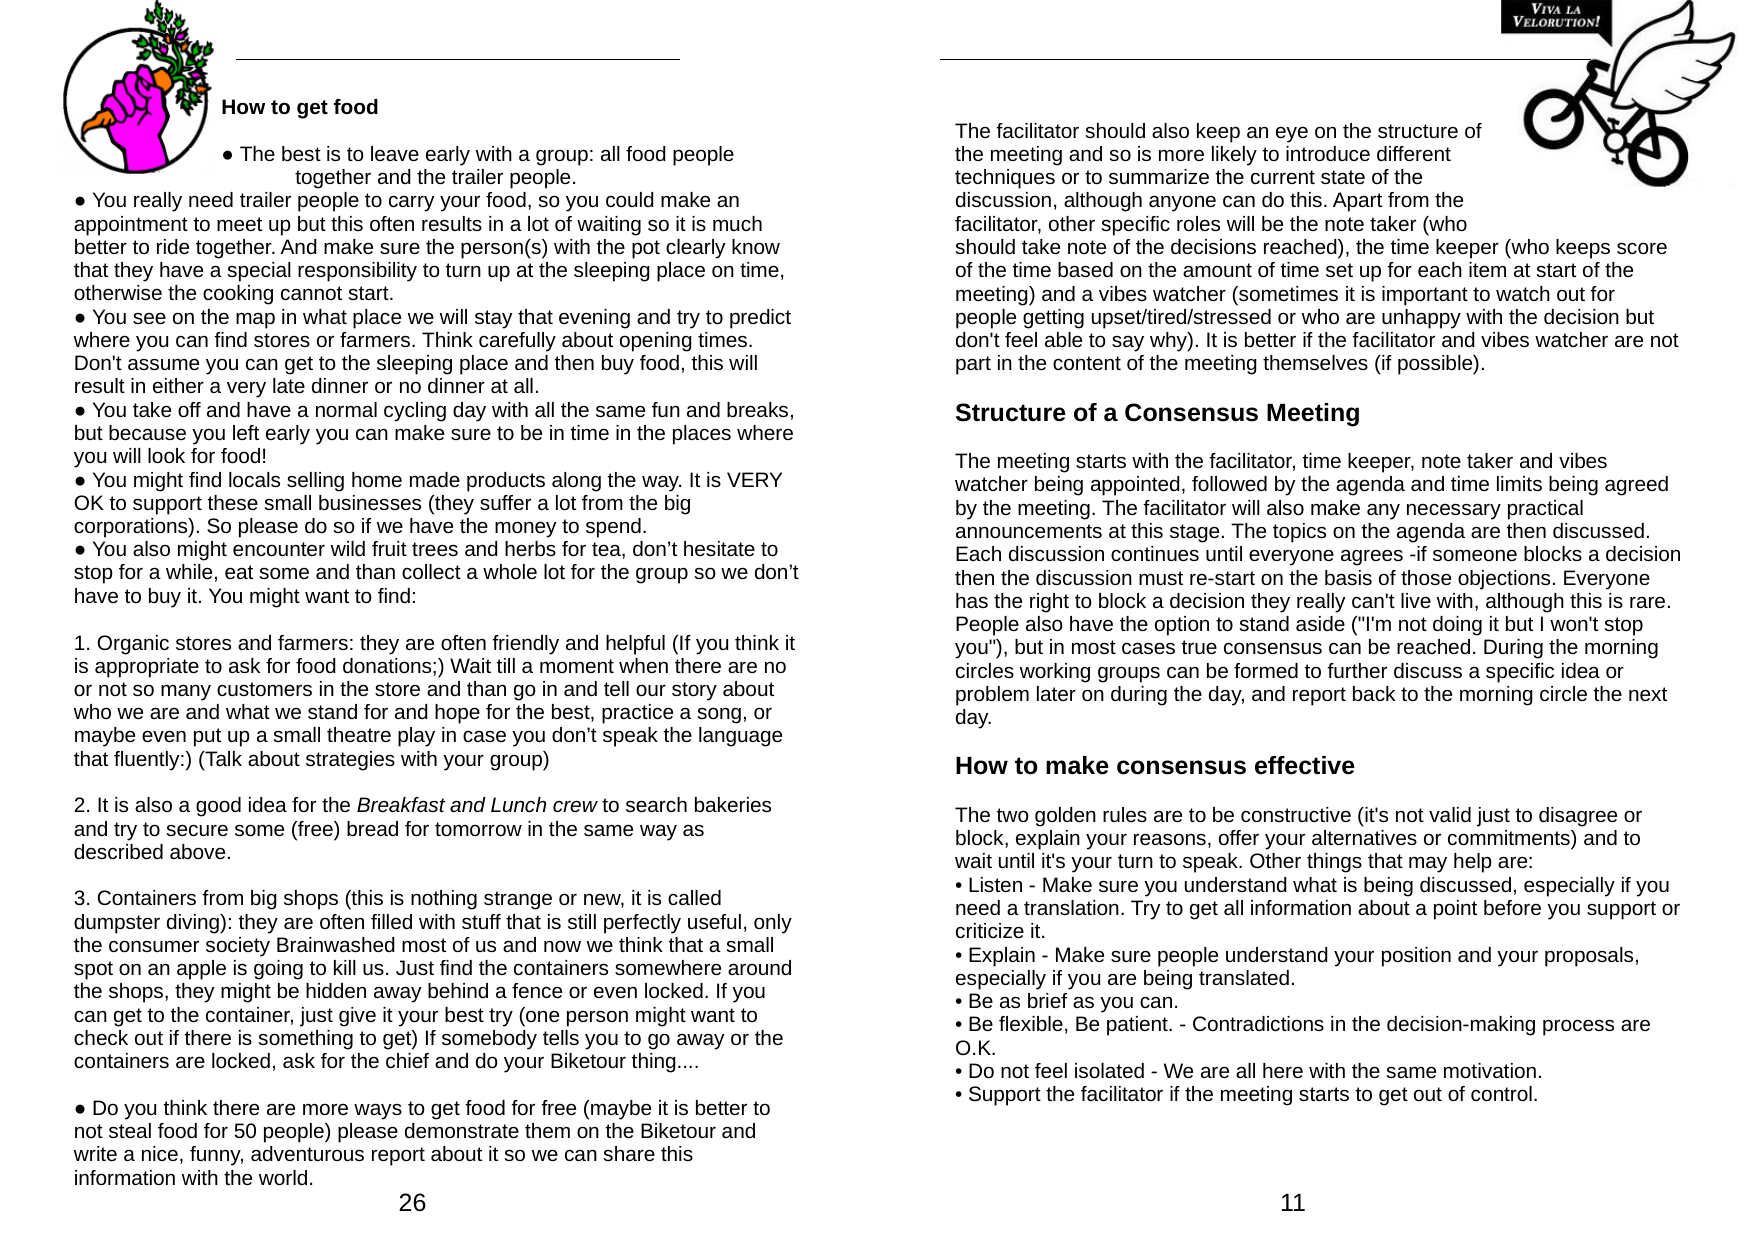

How to get food
		● The best is to leave early with a group: all food people 			together and the trailer people.
● You really need trailer people to carry your food, so you could make an appointment to meet up but this often results in a lot of waiting so it is much better to ride together. And make sure the person(s) with the pot clearly know that they have a special responsibility to turn up at the sleeping place on time,
otherwise the cooking cannot start.
● You see on the map in what place we will stay that evening and try to predict where you can find stores or farmers. Think carefully about opening times. Don't assume you can get to the sleeping place and then buy food, this will result in either a very late dinner or no dinner at all.
● You take off and have a normal cycling day with all the same fun and breaks, but because you left early you can make sure to be in time in the places where you will look for food!
● You might find locals selling home made products along the way. It is VERY OK to support these small businesses (they suffer a lot from the big corporations). So please do so if we have the money to spend.
● You also might encounter wild fruit trees and herbs for tea, don’t hesitate to stop for a while, eat some and than collect a whole lot for the group so we don’t have to buy it. You might want to find:
1. Organic stores and farmers: they are often friendly and helpful (If you think it is appropriate to ask for food donations;) Wait till a moment when there are no or not so many customers in the store and than go in and tell our story about who we are and what we stand for and hope for the best, practice a song, or maybe even put up a small theatre play in case you don’t speak the language that fluently:) (Talk about strategies with your group)
2. It is also a good idea for the Breakfast and Lunch crew to search bakeries and try to secure some (free) bread for tomorrow in the same way as described above.
3. Containers from big shops (this is nothing strange or new, it is called dumpster diving): they are often filled with stuff that is still perfectly useful, only the consumer society Brainwashed most of us and now we think that a small spot on an apple is going to kill us. Just find the containers somewhere around the shops, they might be hidden away behind a fence or even locked. If you can get to the container, just give it your best try (one person might want to
check out if there is something to get) If somebody tells you to go away or the containers are locked, ask for the chief and do your Biketour thing....
● Do you think there are more ways to get food for free (maybe it is better to not steal food for 50 people) please demonstrate them on the Biketour and write a nice, funny, adventurous report about it so we can share this information with the world.
The facilitator should also keep an eye on the structure of
the meeting and so is more likely to introduce different
techniques or to summarize the current state of the
discussion, although anyone can do this. Apart from the
facilitator, other specific roles will be the note taker (who
should take note of the decisions reached), the time keeper (who keeps score of the time based on the amount of time set up for each item at start of the meeting) and a vibes watcher (sometimes it is important to watch out for people getting upset/tired/stressed or who are unhappy with the decision but don't feel able to say why). It is better if the facilitator and vibes watcher are not part in the content of the meeting themselves (if possible).
Structure of a Consensus Meeting
The meeting starts with the facilitator, time keeper, note taker and vibes watcher being appointed, followed by the agenda and time limits being agreed by the meeting. The facilitator will also make any necessary practical announcements at this stage. The topics on the agenda are then discussed. Each discussion continues until everyone agrees -if someone blocks a decision then the discussion must re-start on the basis of those objections. Everyone has the right to block a decision they really can't live with, although this is rare. People also have the option to stand aside ("I'm not doing it but I won't stop you"), but in most cases true consensus can be reached. During the morning
circles working groups can be formed to further discuss a specific idea or problem later on during the day, and report back to the morning circle the next day.
How to make consensus effective
The two golden rules are to be constructive (it's not valid just to disagree or block, explain your reasons, offer your alternatives or commitments) and to wait until it's your turn to speak. Other things that may help are:
• Listen - Make sure you understand what is being discussed, especially if you need a translation. Try to get all information about a point before you support or criticize it.
• Explain - Make sure people understand your position and your proposals, especially if you are being translated.
• Be as brief as you can.
• Be flexible, Be patient. - Contradictions in the decision-making process are O.K.
• Do not feel isolated - We are all here with the same motivation.
• Support the facilitator if the meeting starts to get out of control.
26
11